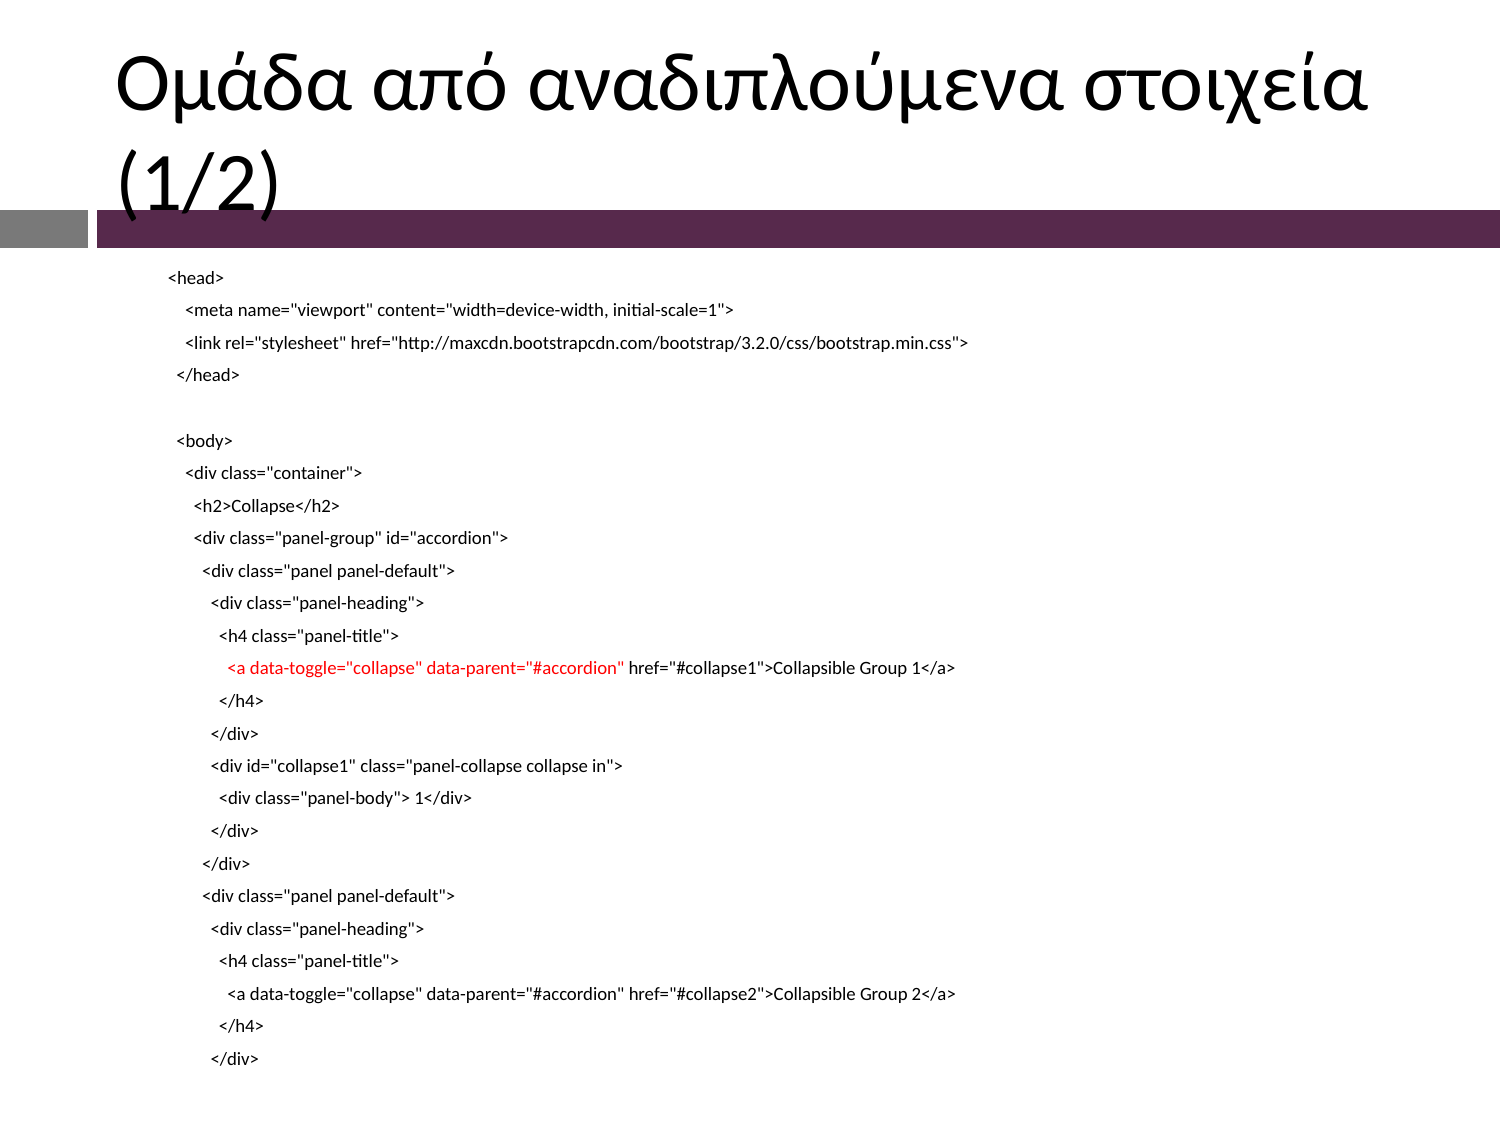

# Ομάδα από αναδιπλούμενα στοιχεία (1/2)
<head>
 <meta name="viewport" content="width=device-width, initial-scale=1">
 <link rel="stylesheet" href="http://maxcdn.bootstrapcdn.com/bootstrap/3.2.0/css/bootstrap.min.css">
 </head>
 <body>
 <div class="container">
 <h2>Collapse</h2>
 <div class="panel-group" id="accordion">
 <div class="panel panel-default">
 <div class="panel-heading">
 <h4 class="panel-title">
 <a data-toggle="collapse" data-parent="#accordion" href="#collapse1">Collapsible Group 1</a>
 </h4>
 </div>
 <div id="collapse1" class="panel-collapse collapse in">
 <div class="panel-body"> 1</div>
 </div>
 </div>
 <div class="panel panel-default">
 <div class="panel-heading">
 <h4 class="panel-title">
 <a data-toggle="collapse" data-parent="#accordion" href="#collapse2">Collapsible Group 2</a>
 </h4>
 </div>